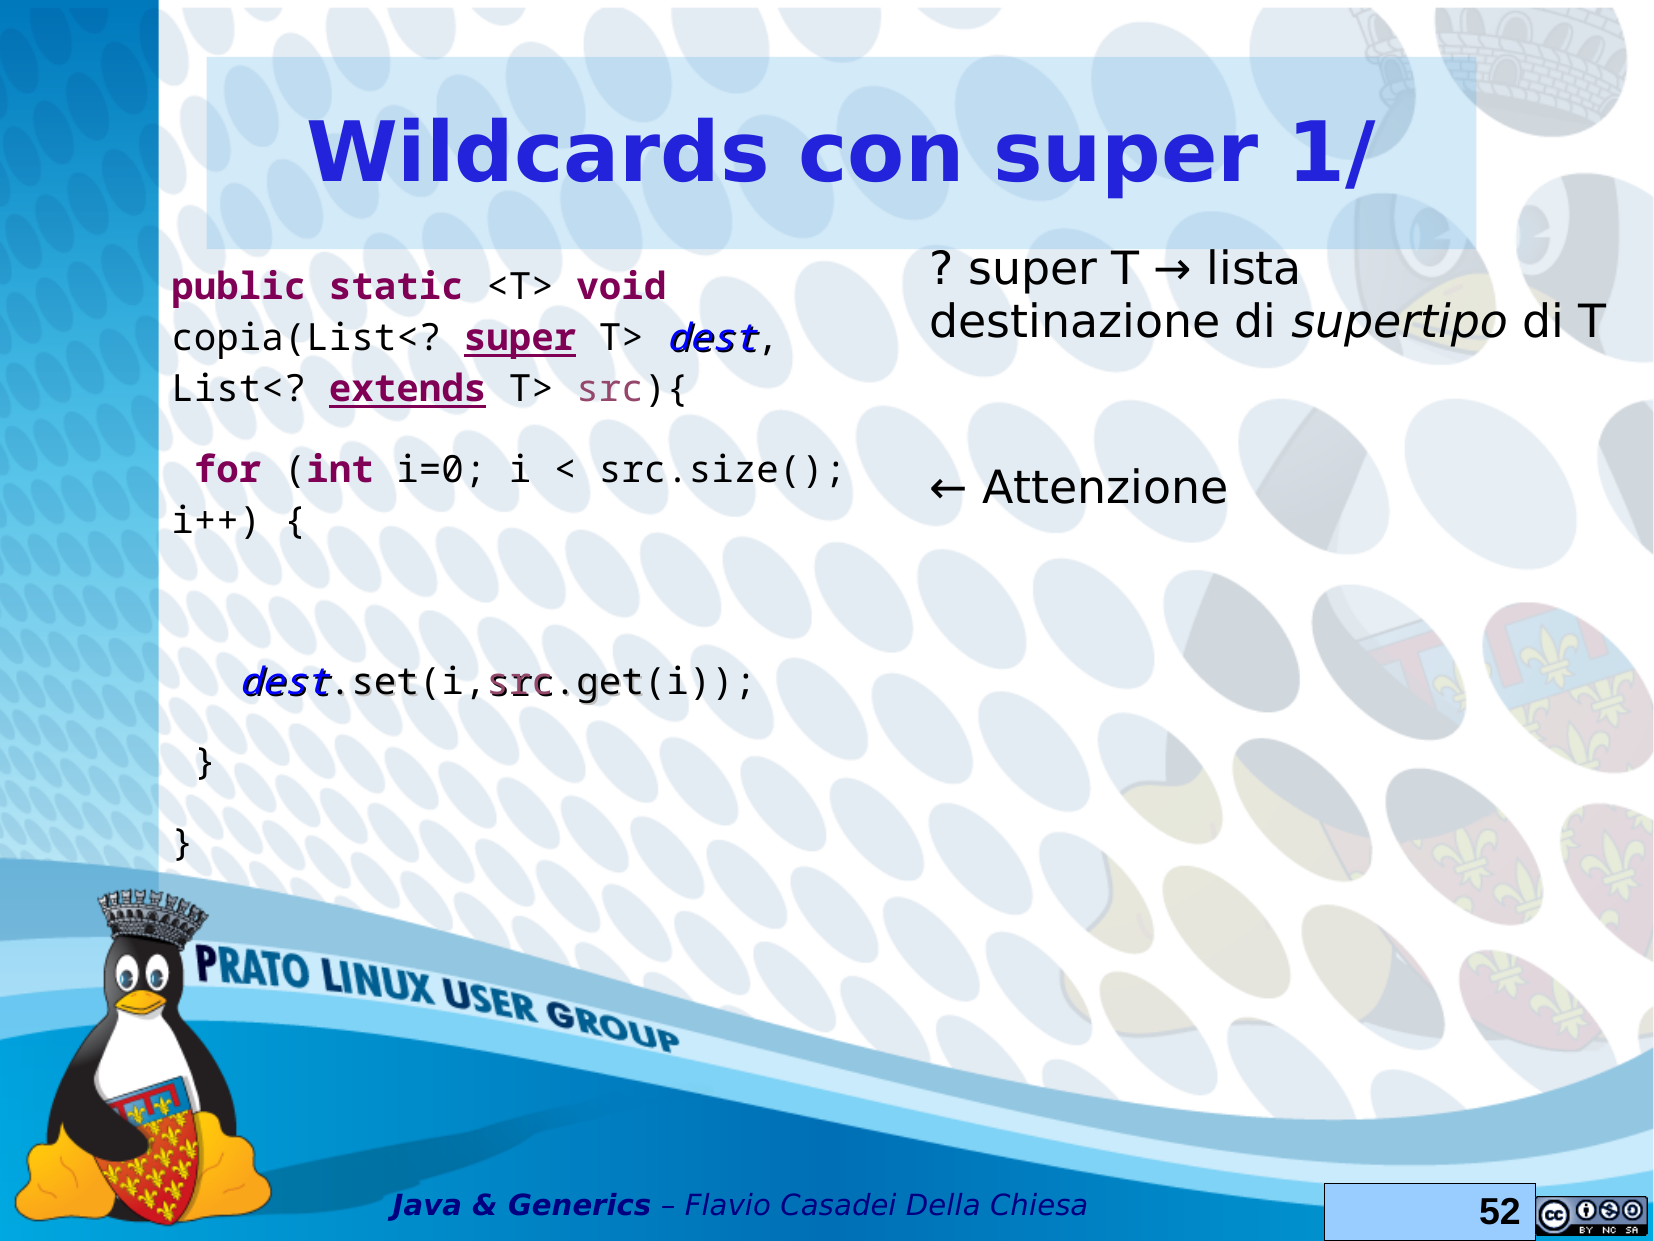

# Wildcards con super 1/
? super T → lista destinazione di supertipo di T
← Attenzione
public static <T> void copia(List<? super T> dest, List<? extends T> src){
 for (int i=0; i < src.size(); i++) {
 dest.set(i,src.get(i));
 }
}